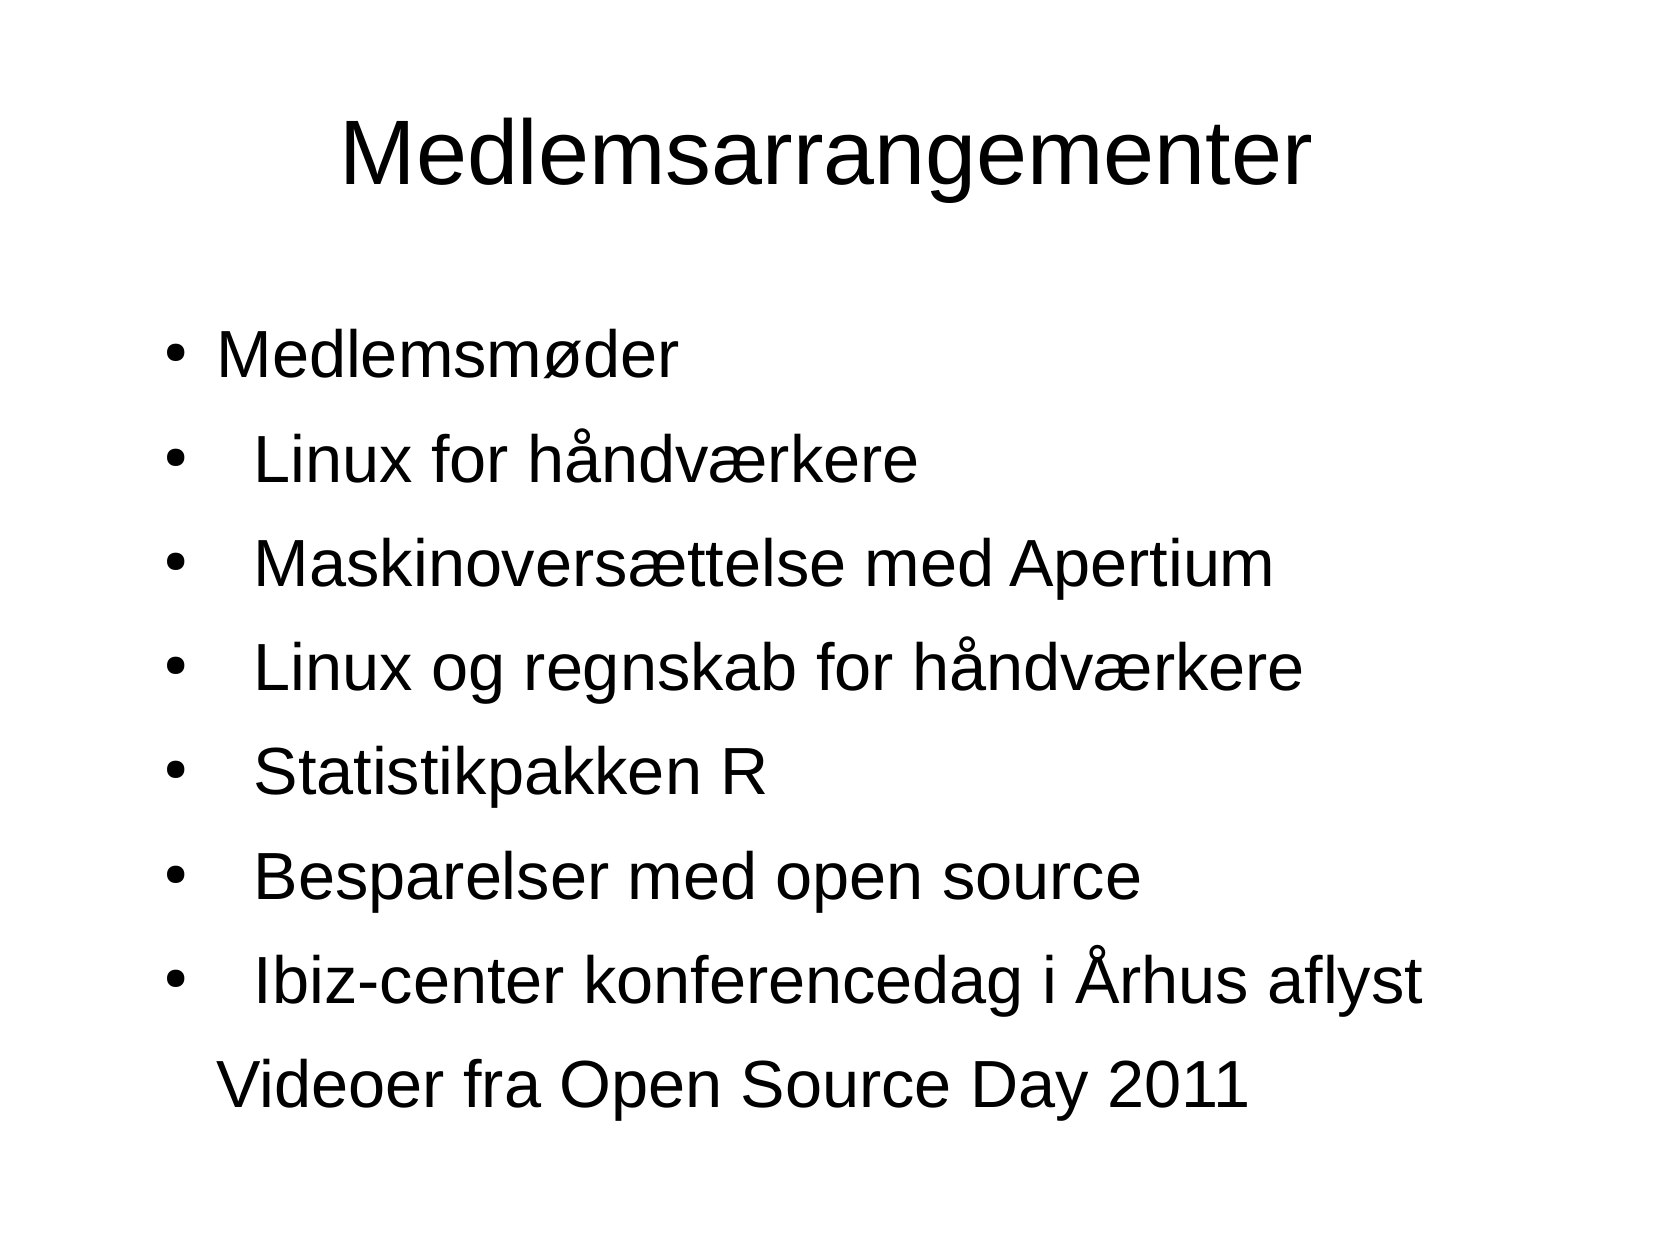

# Medlemsarrangementer
Medlemsmøder
 Linux for håndværkere
 Maskinoversættelse med Apertium
 Linux og regnskab for håndværkere
 Statistikpakken R
 Besparelser med open source
 Ibiz-center konferencedag i Århus aflyst
Videoer fra Open Source Day 2011